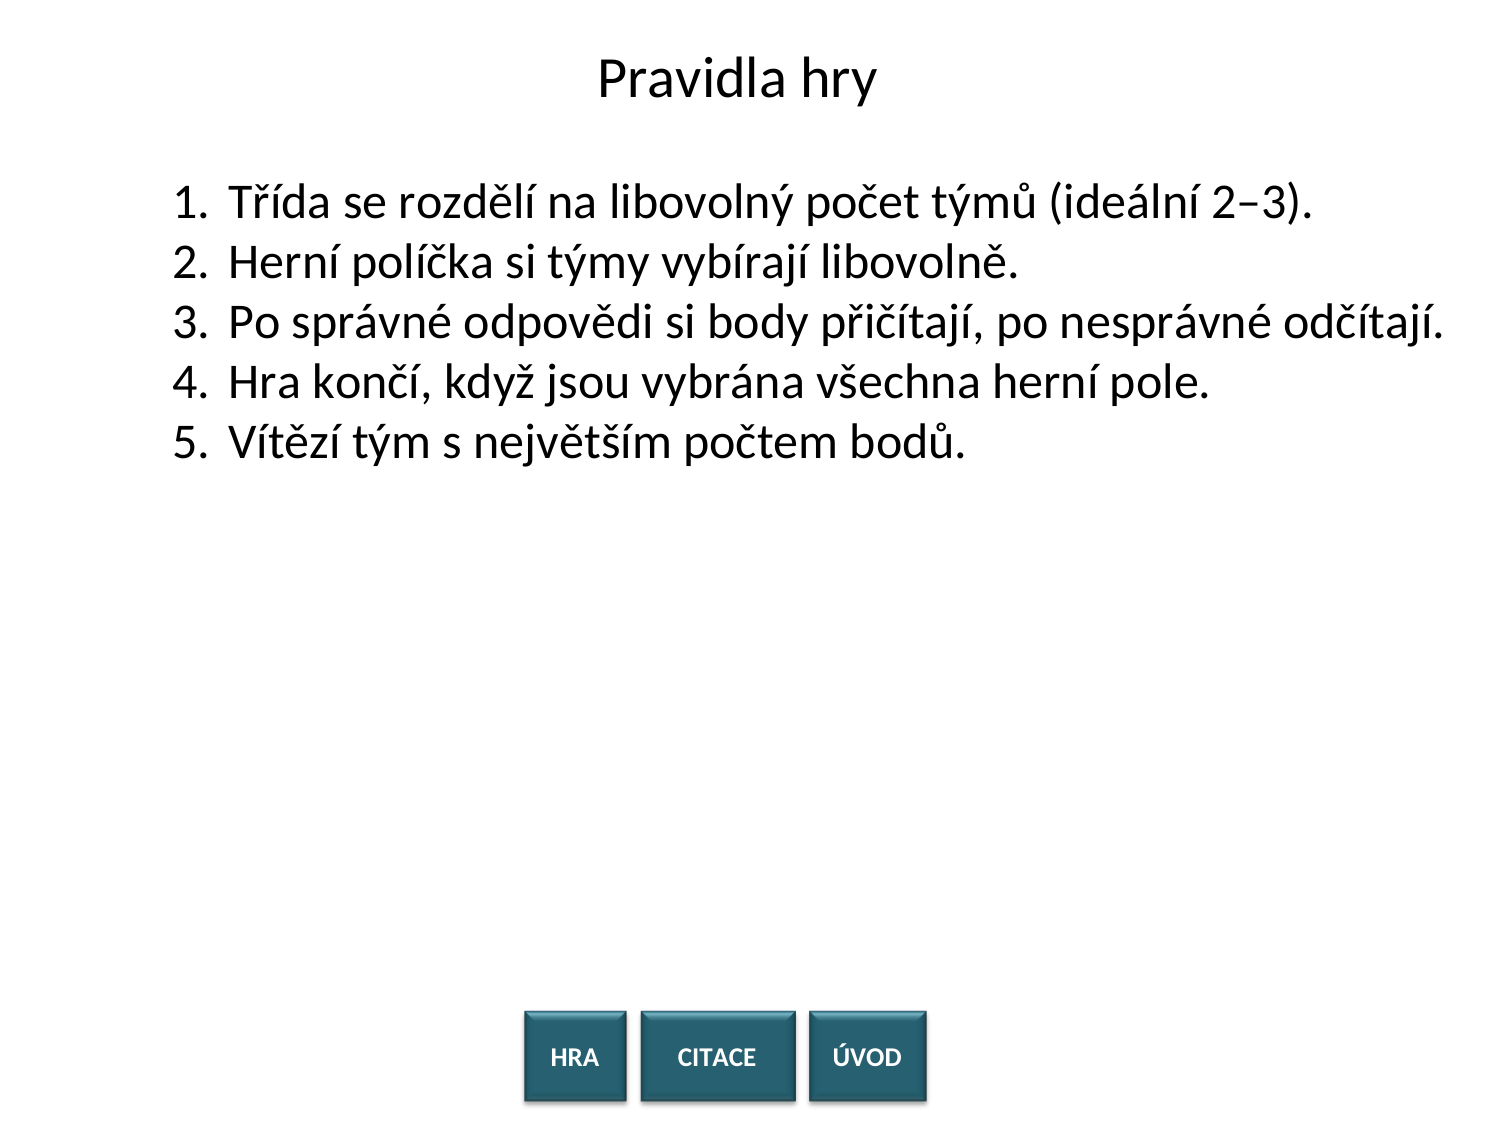

Pravidla hry
Třída se rozdělí na libovolný počet týmů (ideální 2–3).
Herní políčka si týmy vybírají libovolně.
Po správné odpovědi si body přičítají, po nesprávné odčítají.
Hra končí, když jsou vybrána všechna herní pole.
Vítězí tým s největším počtem bodů.
HRA
CITACE
ÚVOD